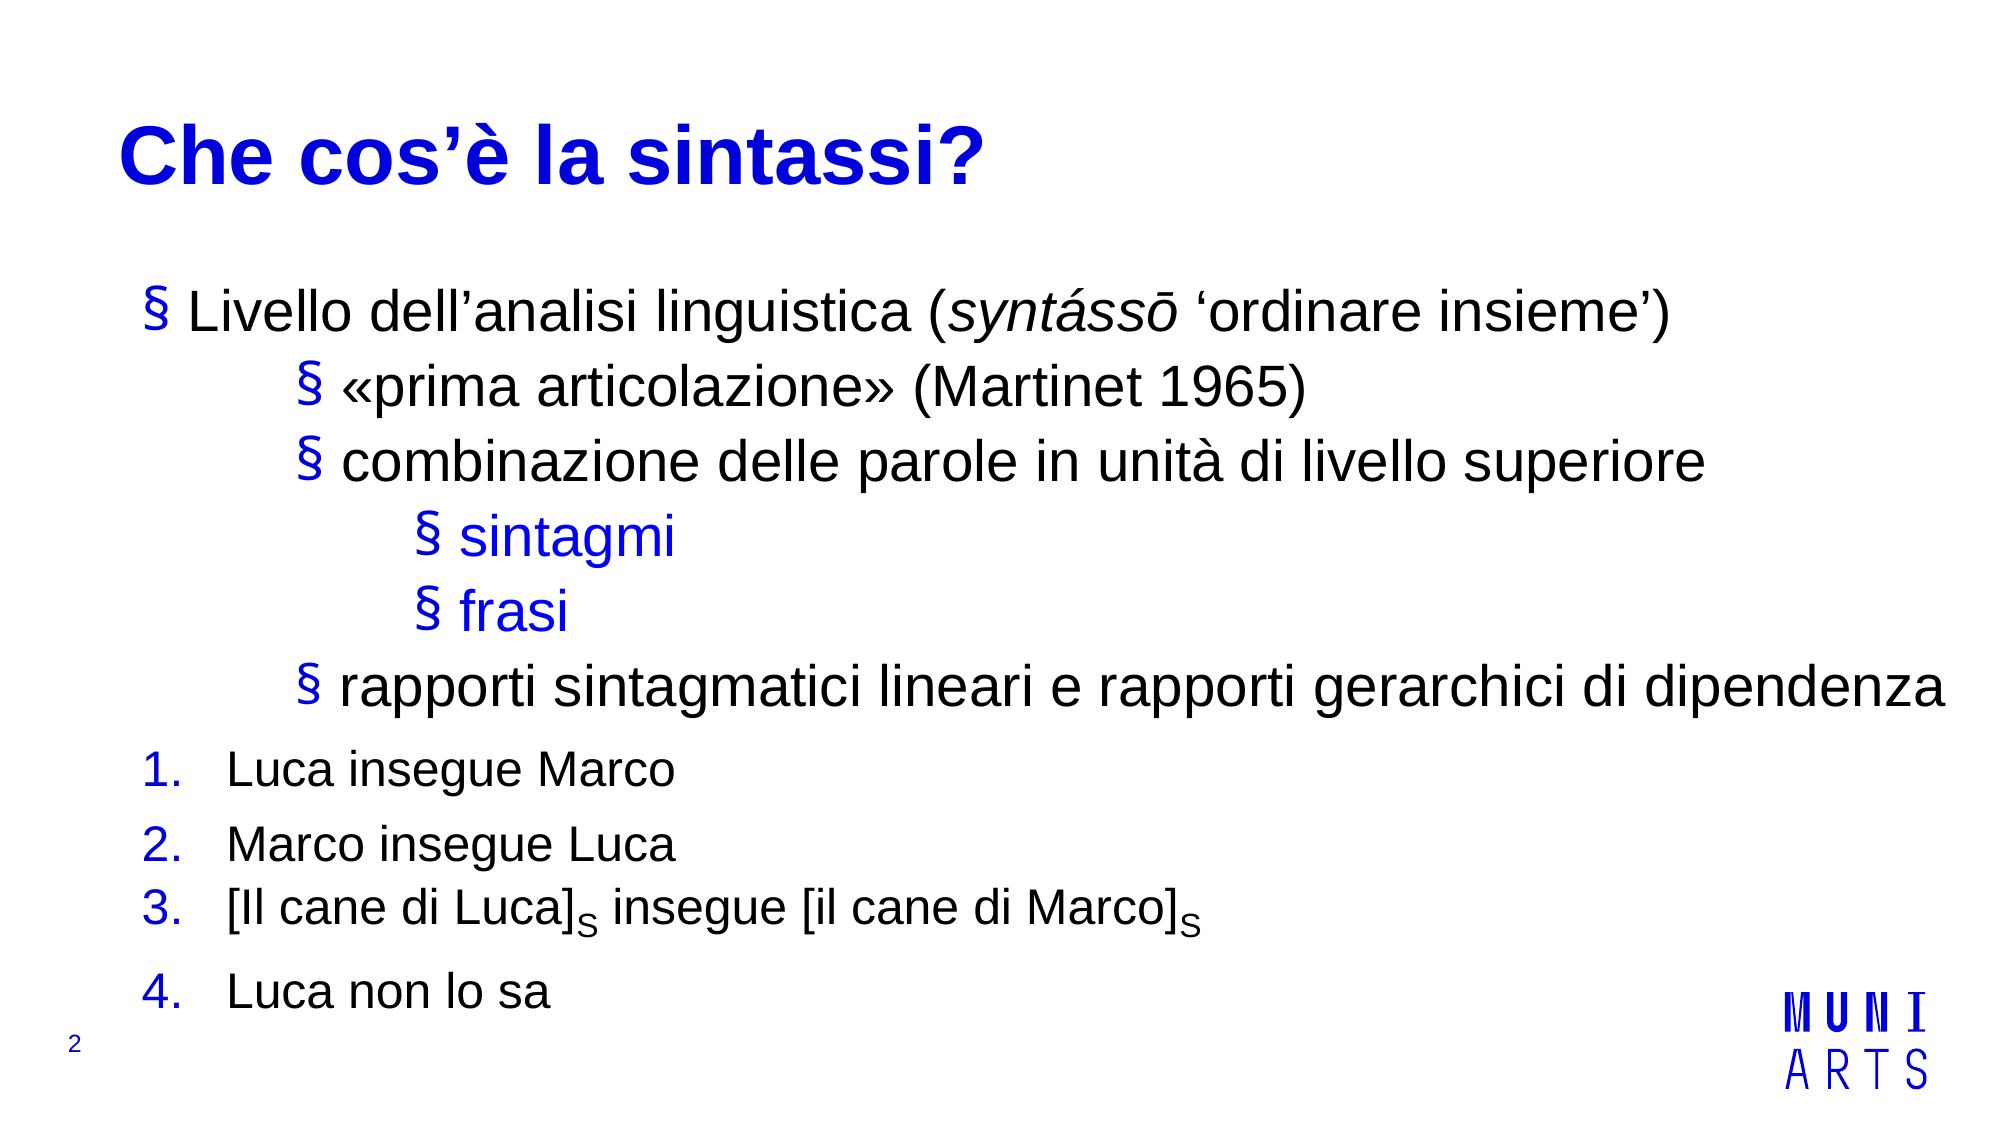

# Che cos’è la sintassi?
 Livello dell’analisi linguistica (syntássō ‘ordinare insieme’)
 «prima articolazione» (Martinet 1965)
 combinazione delle parole in unità di livello superiore
 sintagmi
 frasi
 rapporti sintagmatici lineari e rapporti gerarchici di dipendenza
Luca insegue Marco
Marco insegue Luca
[Il cane di Luca]S insegue [il cane di Marco]S
Luca non lo sa
2